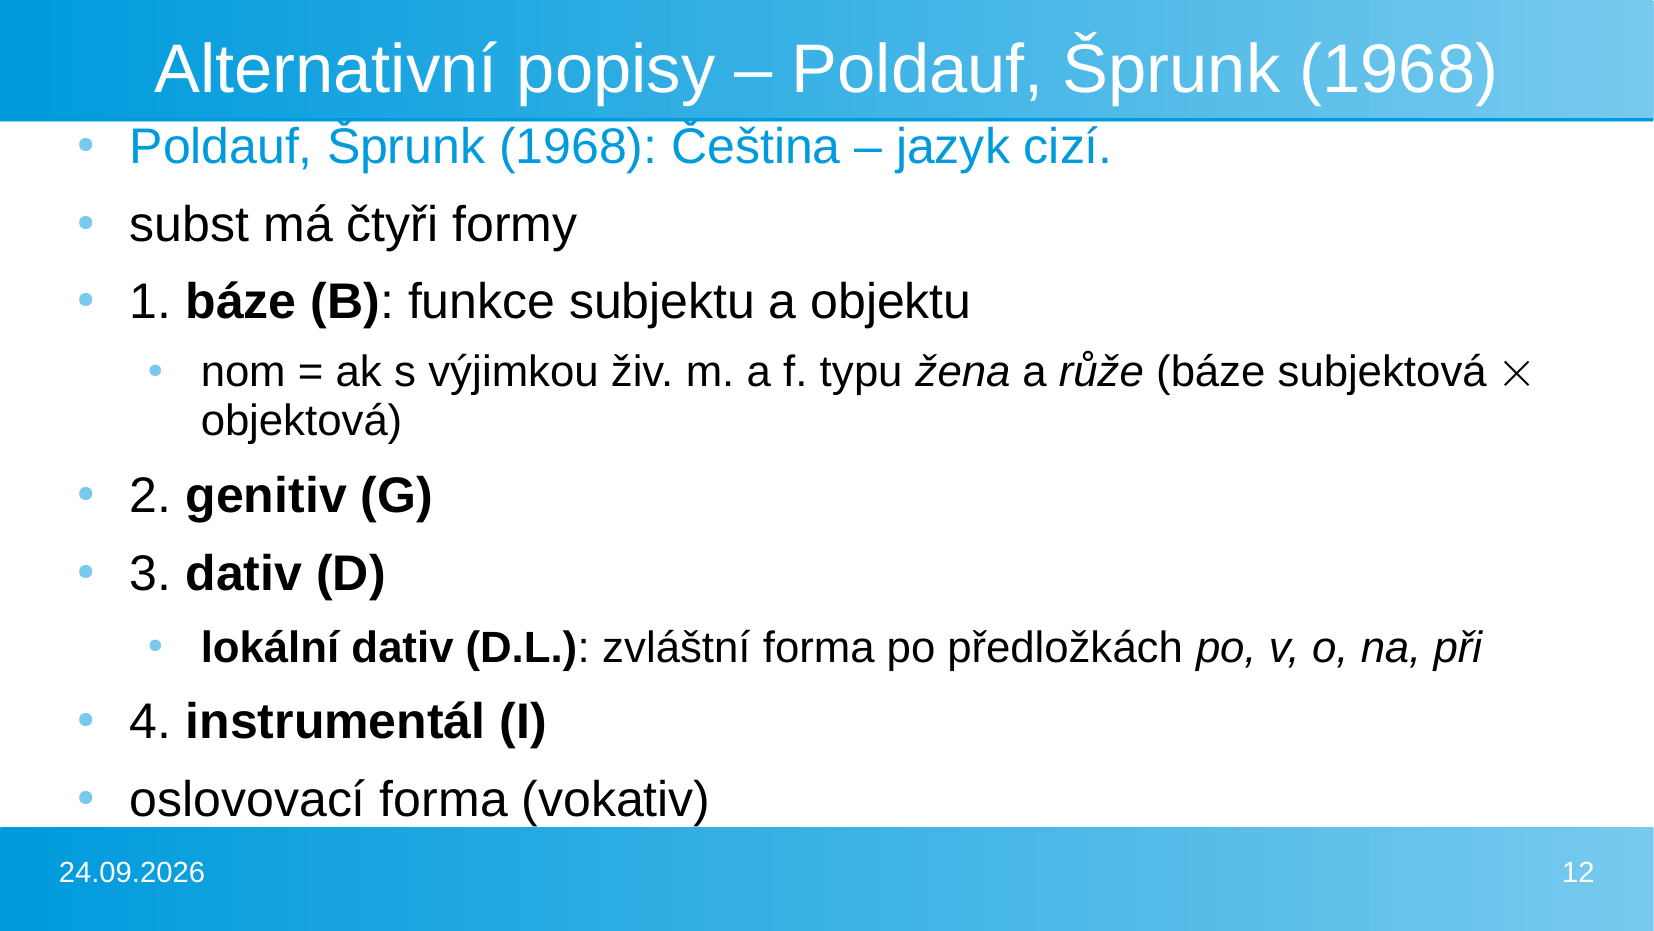

# Alternativní popisy – Poldauf, Šprunk (1968)
Poldauf, Šprunk (1968): Čeština – jazyk cizí.
subst má čtyři formy
1. báze (B): funkce subjektu a objektu
nom = ak s výjimkou živ. m. a f. typu žena a růže (báze subjektová  objektová)
2. genitiv (G)
3. dativ (D)
lokální dativ (D.L.): zvláštní forma po předložkách po, v, o, na, při
4. instrumentál (I)
oslovovací forma (vokativ)
12